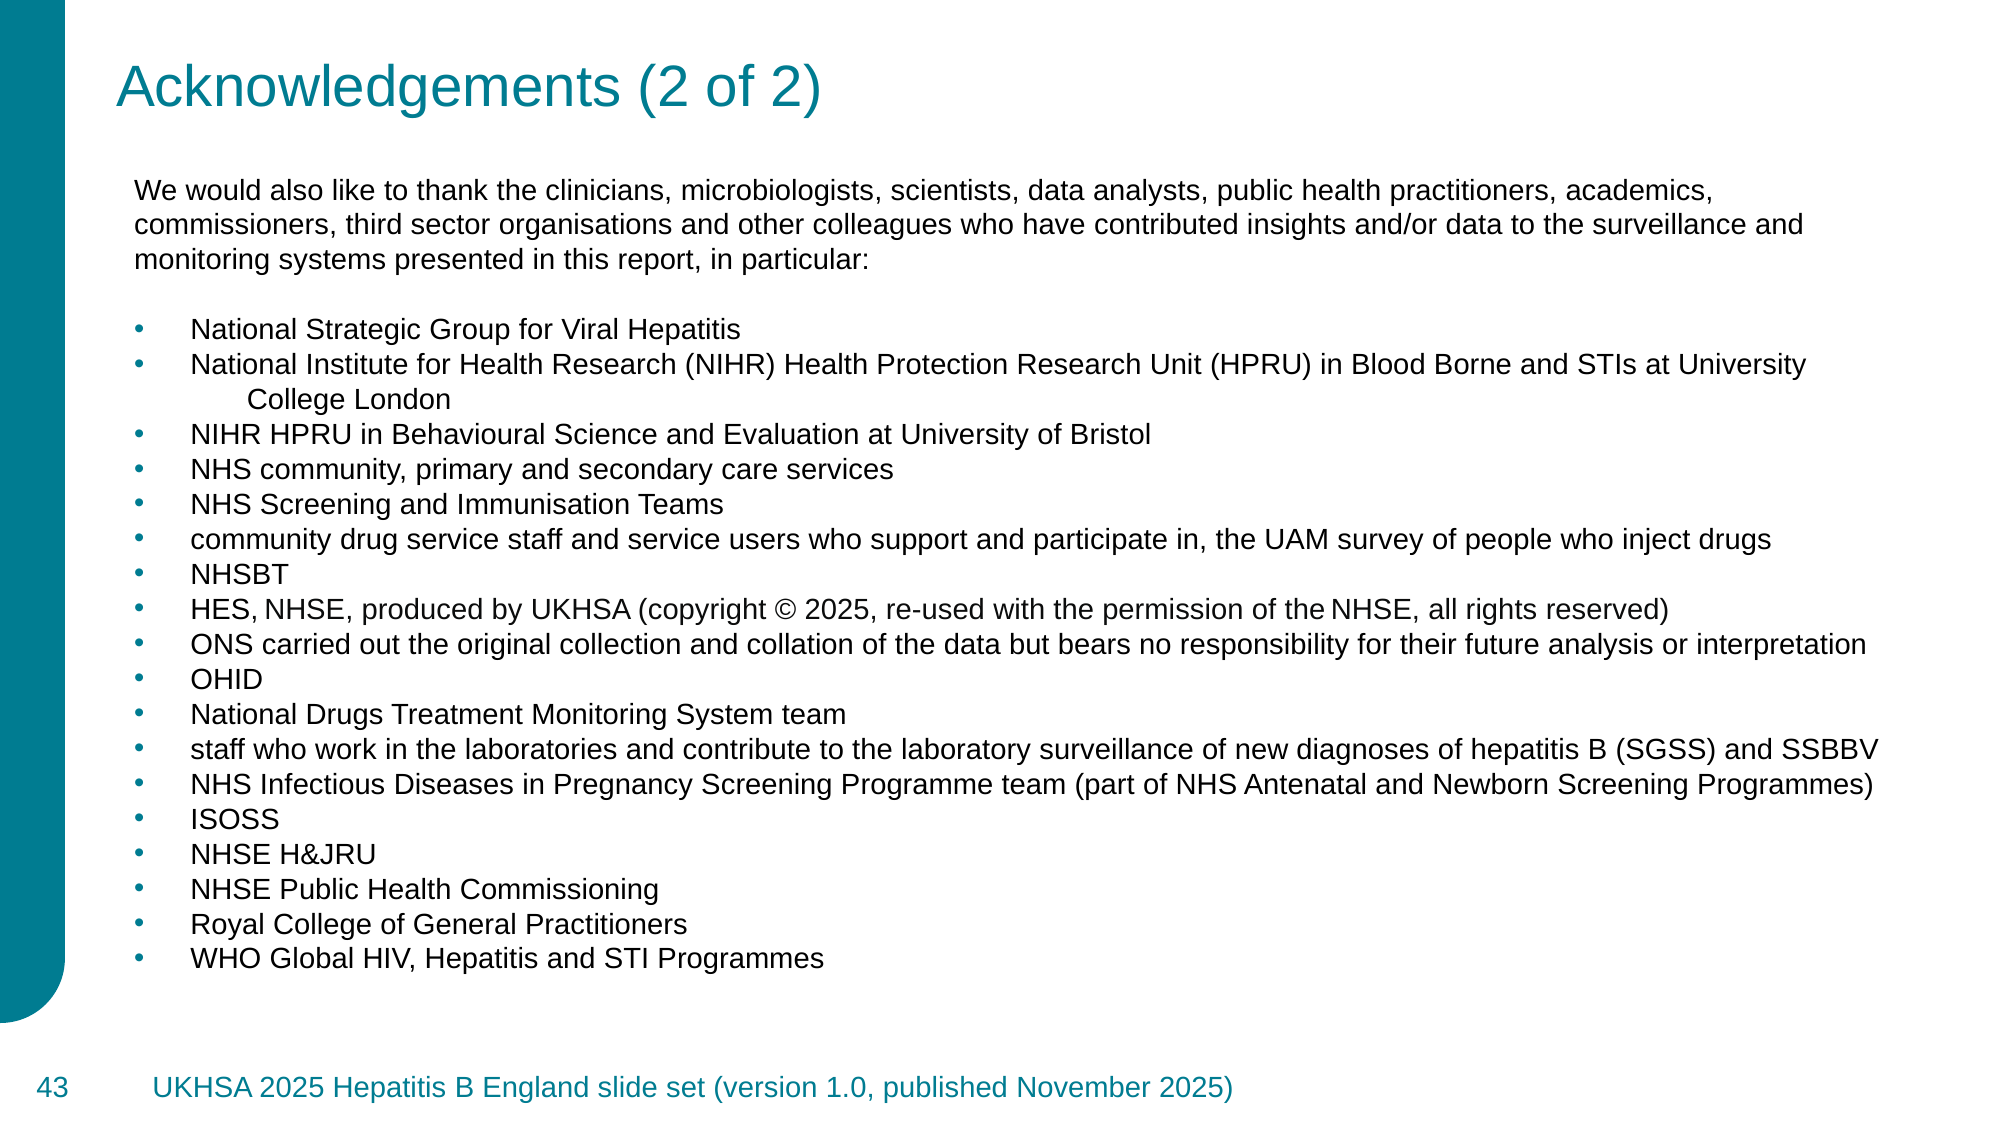

# Acknowledgements (2 of 2)
We would also like to thank the clinicians, microbiologists, scientists, data analysts, public health practitioners, academics, commissioners, third sector organisations and other colleagues who have contributed insights and/or data to the surveillance and monitoring systems presented in this report, in particular:
National Strategic Group for Viral Hepatitis
National Institute for Health Research (NIHR) Health Protection Research Unit (HPRU) in Blood Borne and STIs at University College London
NIHR HPRU in Behavioural Science and Evaluation at University of Bristol
NHS community, primary and secondary care services
NHS Screening and Immunisation Teams
community drug service staff and service users who support and participate in, the UAM survey of people who inject drugs
NHSBT
HES, NHSE, produced by UKHSA (copyright © 2025, re-used with the permission of the NHSE, all rights reserved)
ONS carried out the original collection and collation of the data but bears no responsibility for their future analysis or interpretation
OHID
National Drugs Treatment Monitoring System team
staff who work in the laboratories and contribute to the laboratory surveillance of new diagnoses of hepatitis B (SGSS) and SSBBV
NHS Infectious Diseases in Pregnancy Screening Programme team (part of NHS Antenatal and Newborn Screening Programmes)
ISOSS
NHSE H&JRU
NHSE Public Health Commissioning
Royal College of General Practitioners
WHO Global HIV, Hepatitis and STI Programmes
UKHSA 2025 Hepatitis B England slide set (version 1.0, published November 2025)